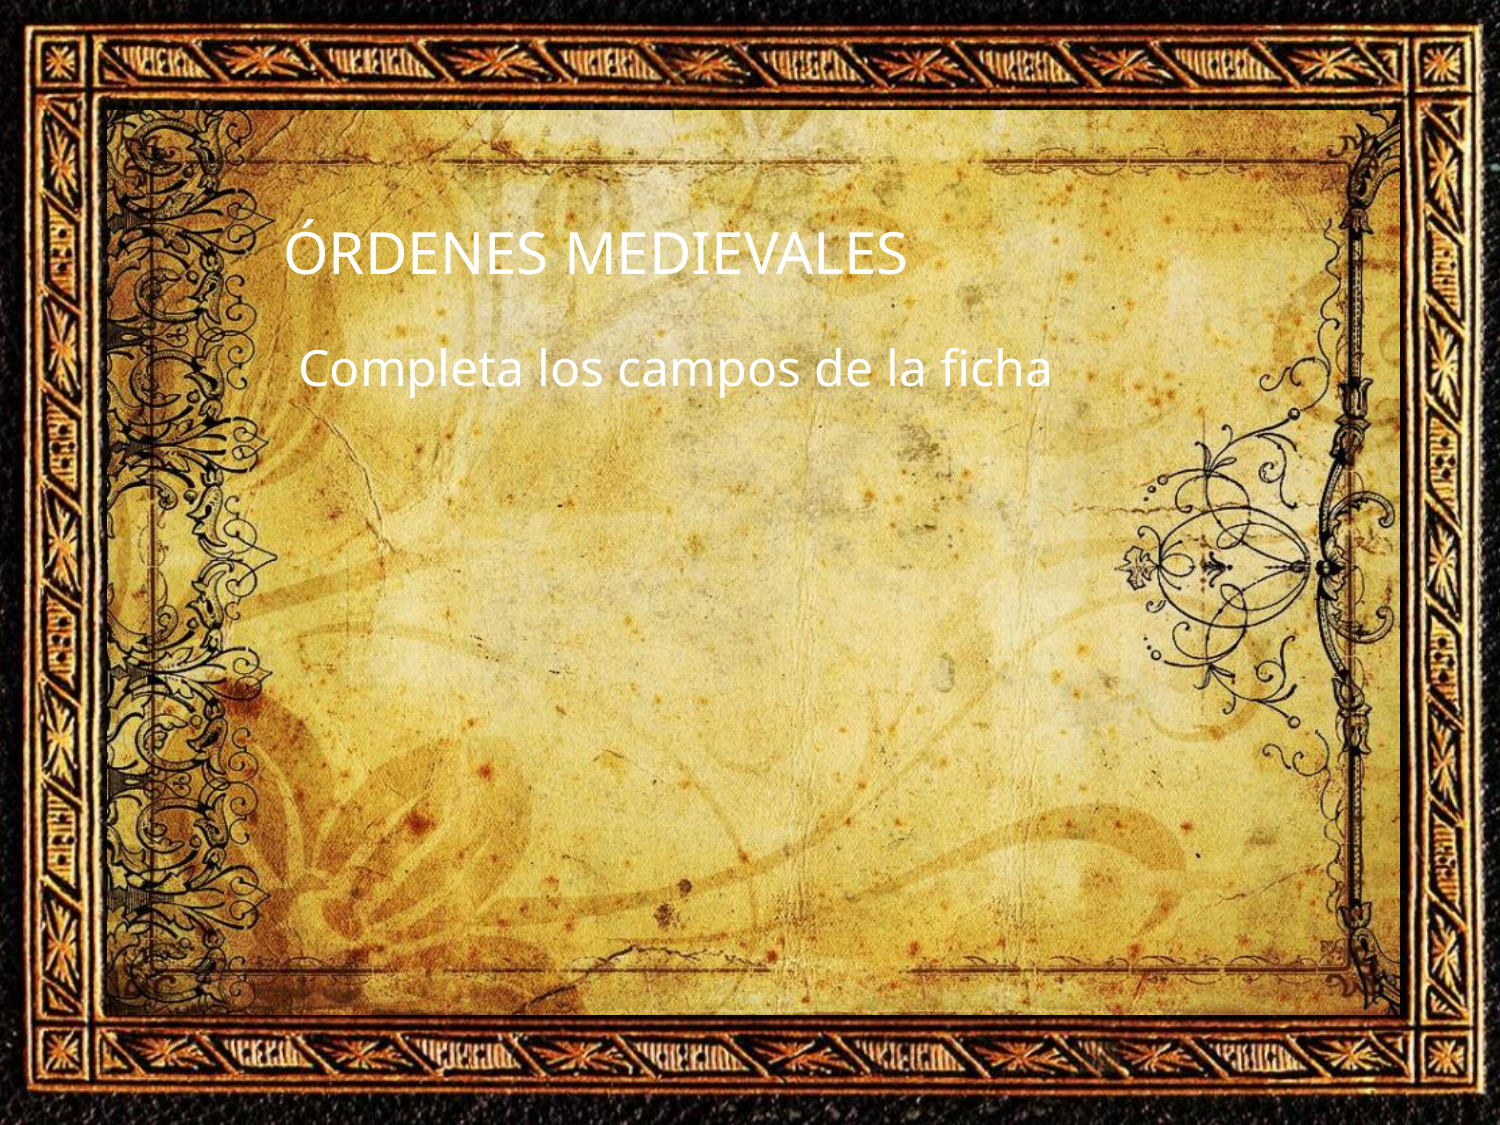

# ÓRDENES MEDIEVALES
Completa los campos de la ficha